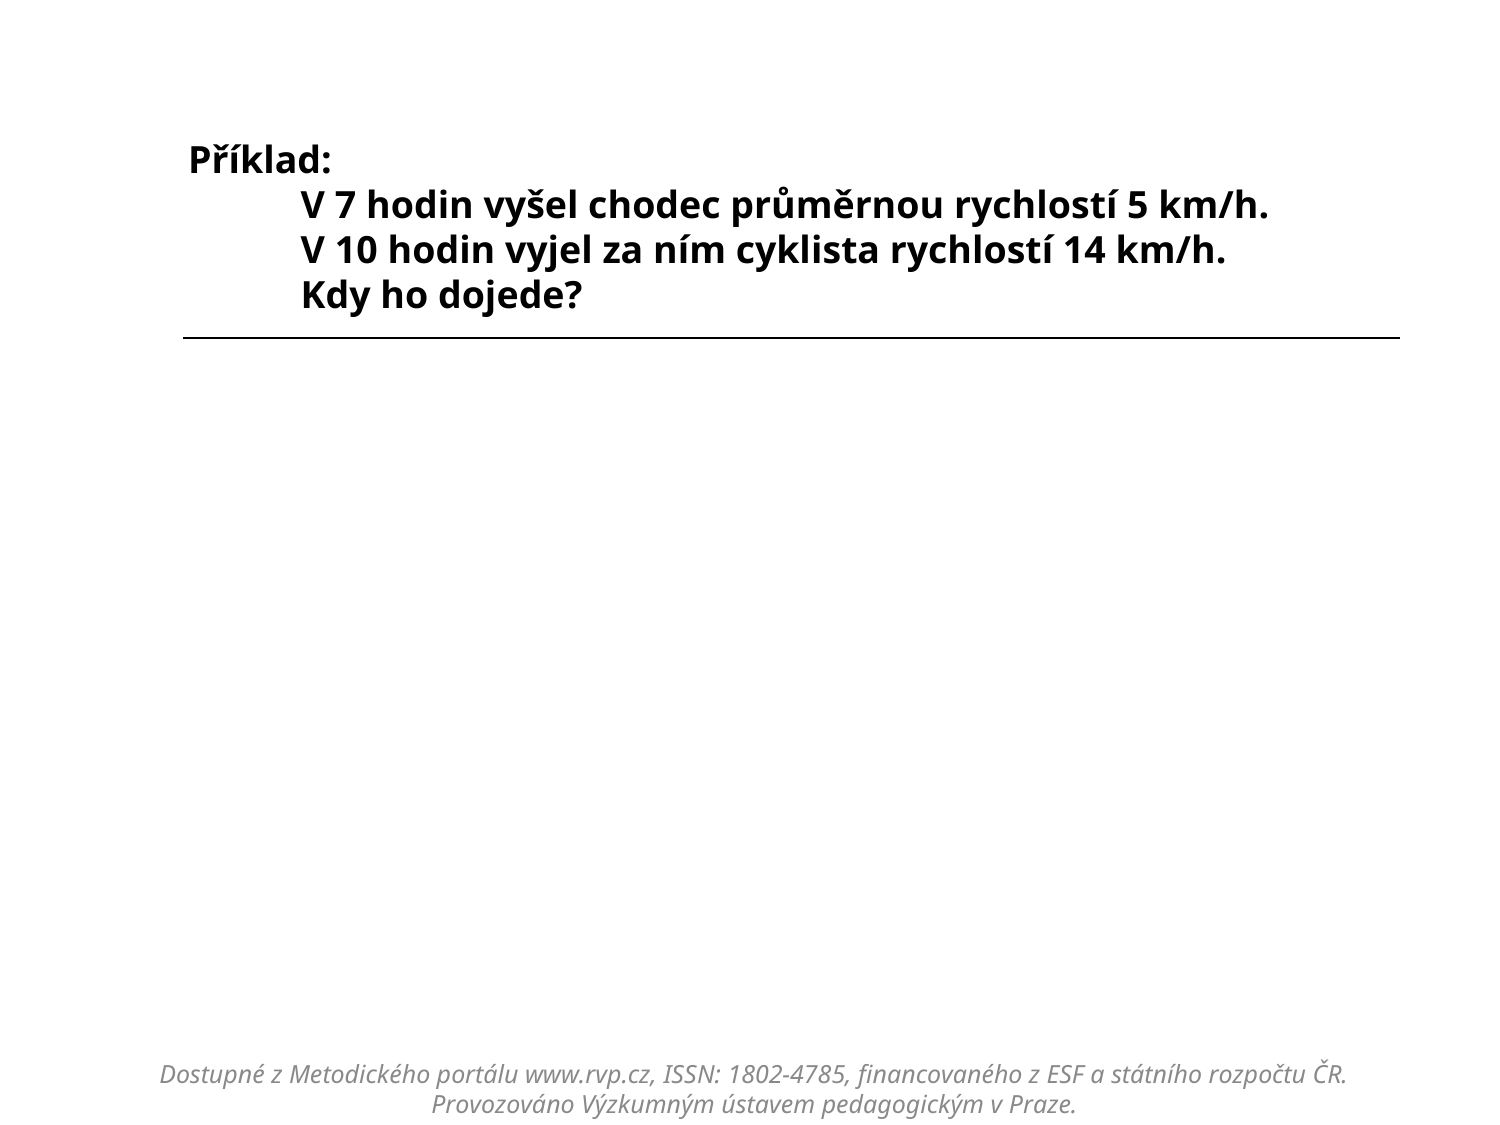

Příklad:
V 7 hodin vyšel chodec průměrnou rychlostí 5 km/h.
V 10 hodin vyjel za ním cyklista rychlostí 14 km/h.
Kdy ho dojede?